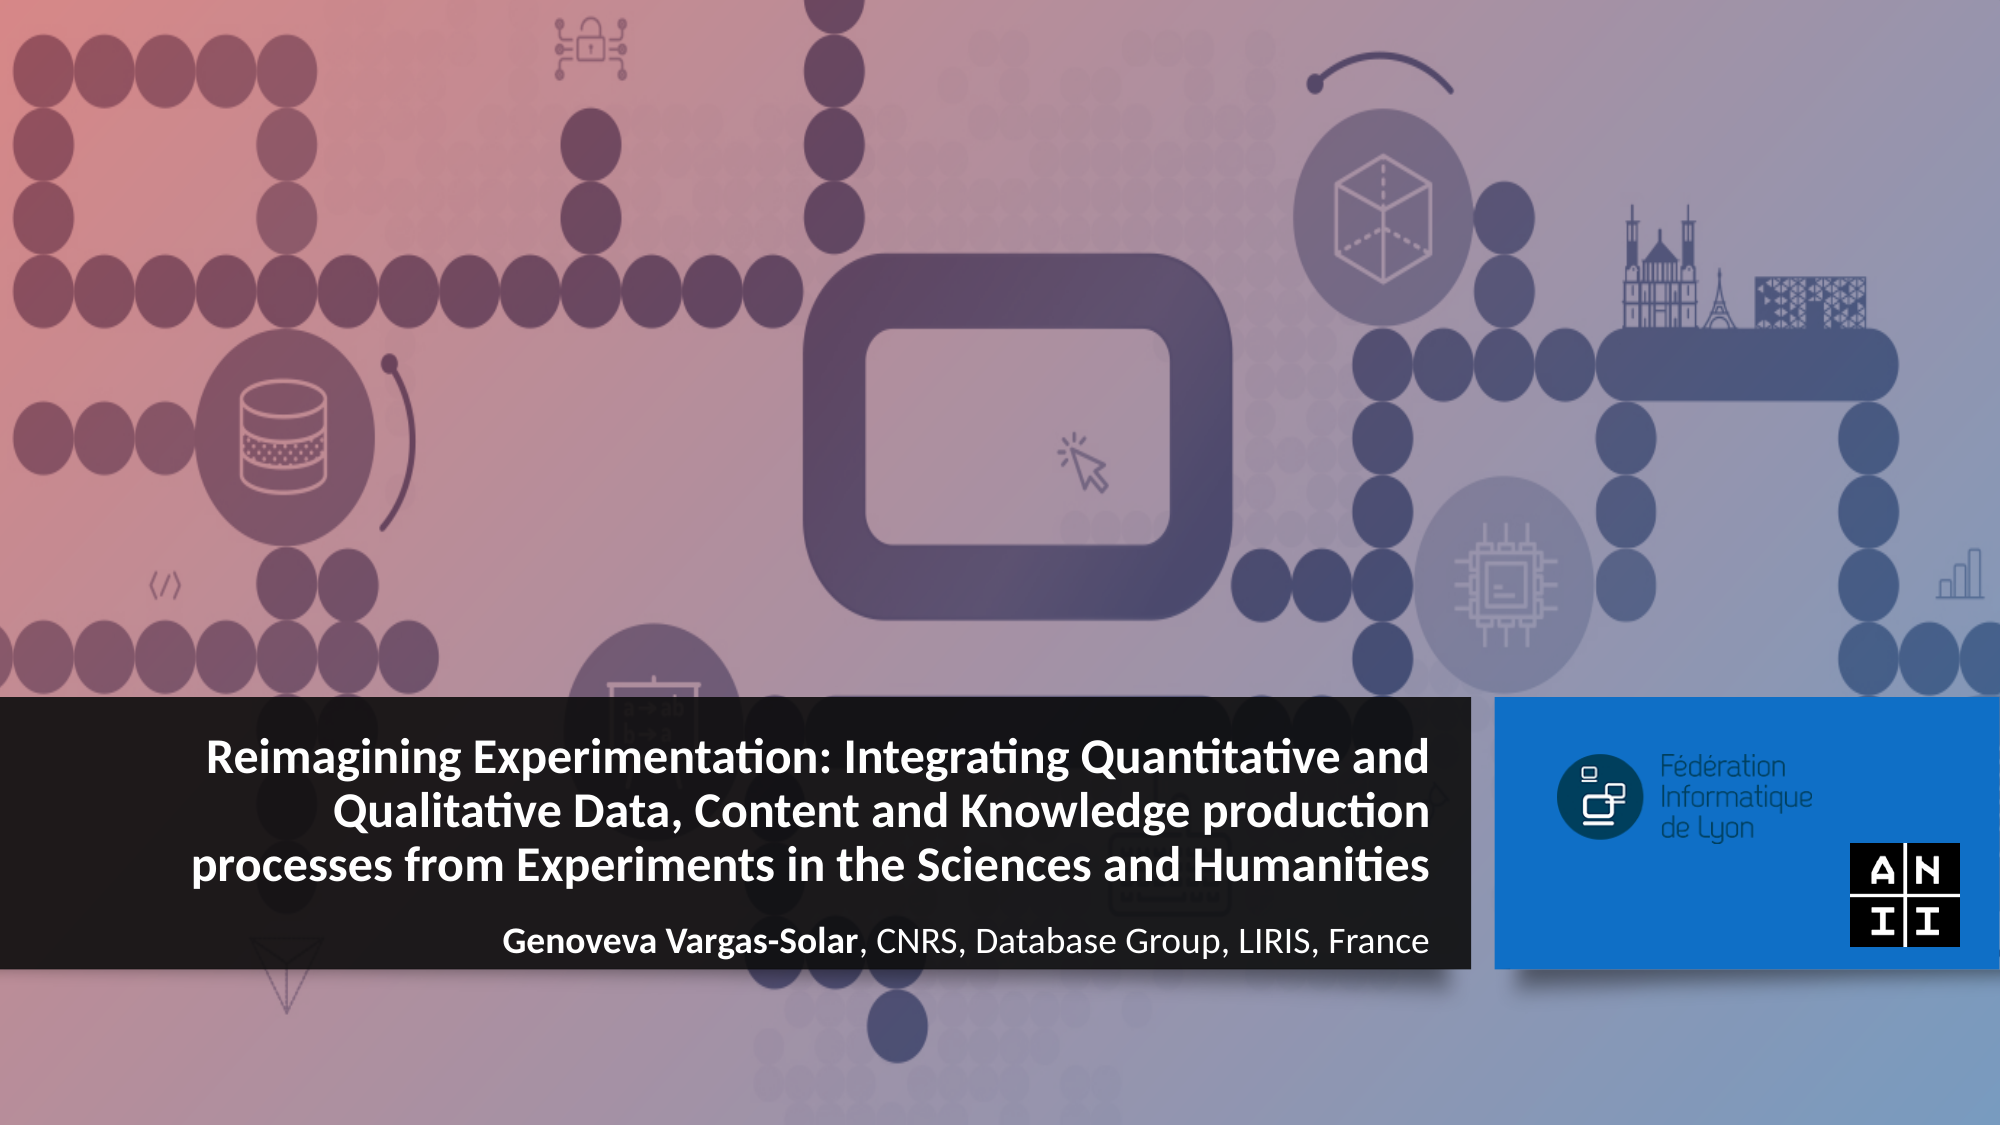

# Reimagining Experimentation: Integrating Quantitative and Qualitative Data, Content and Knowledge production processes from Experiments in the Sciences and Humanities
Genoveva Vargas-Solar, CNRS, Database Group, LIRIS, France